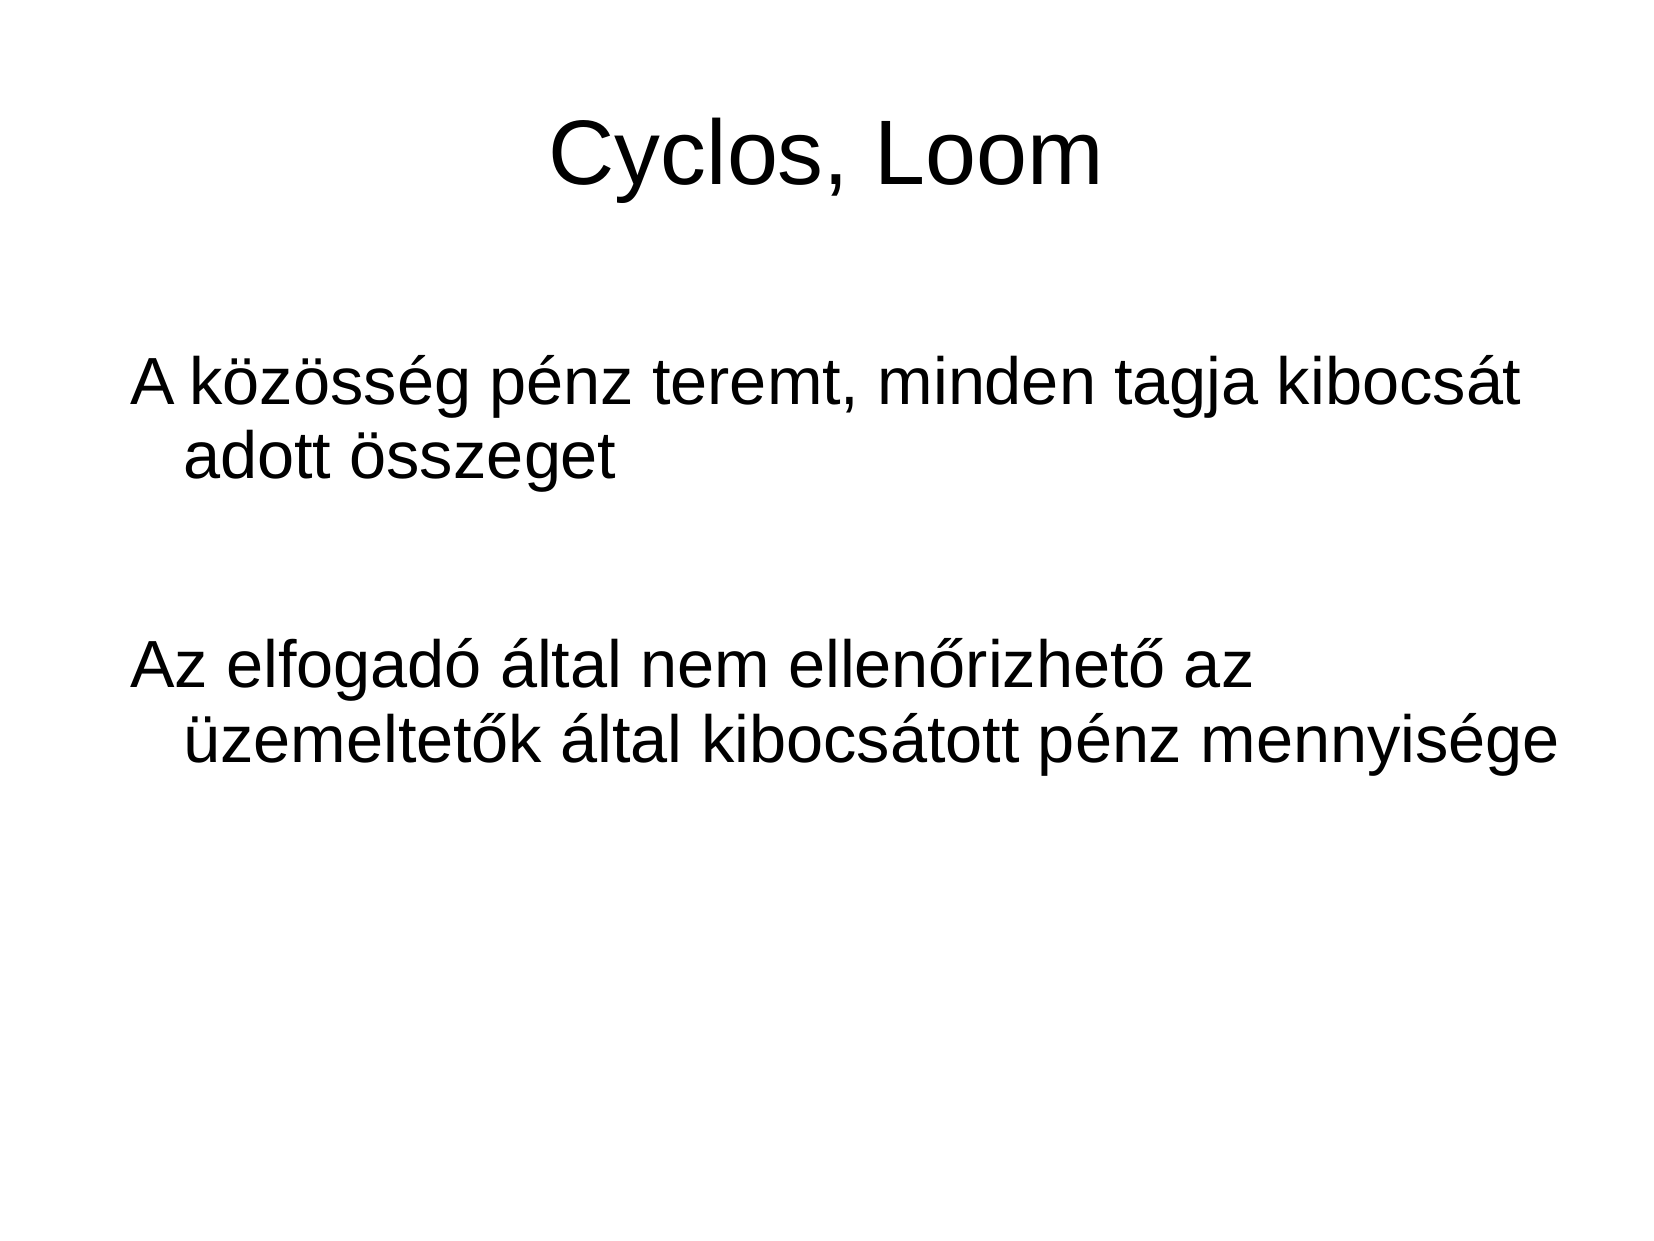

# Cyclos, Loom
A közösség pénz teremt, minden tagja kibocsát adott összeget
Az elfogadó által nem ellenőrizhető az üzemeltetők által kibocsátott pénz mennyisége